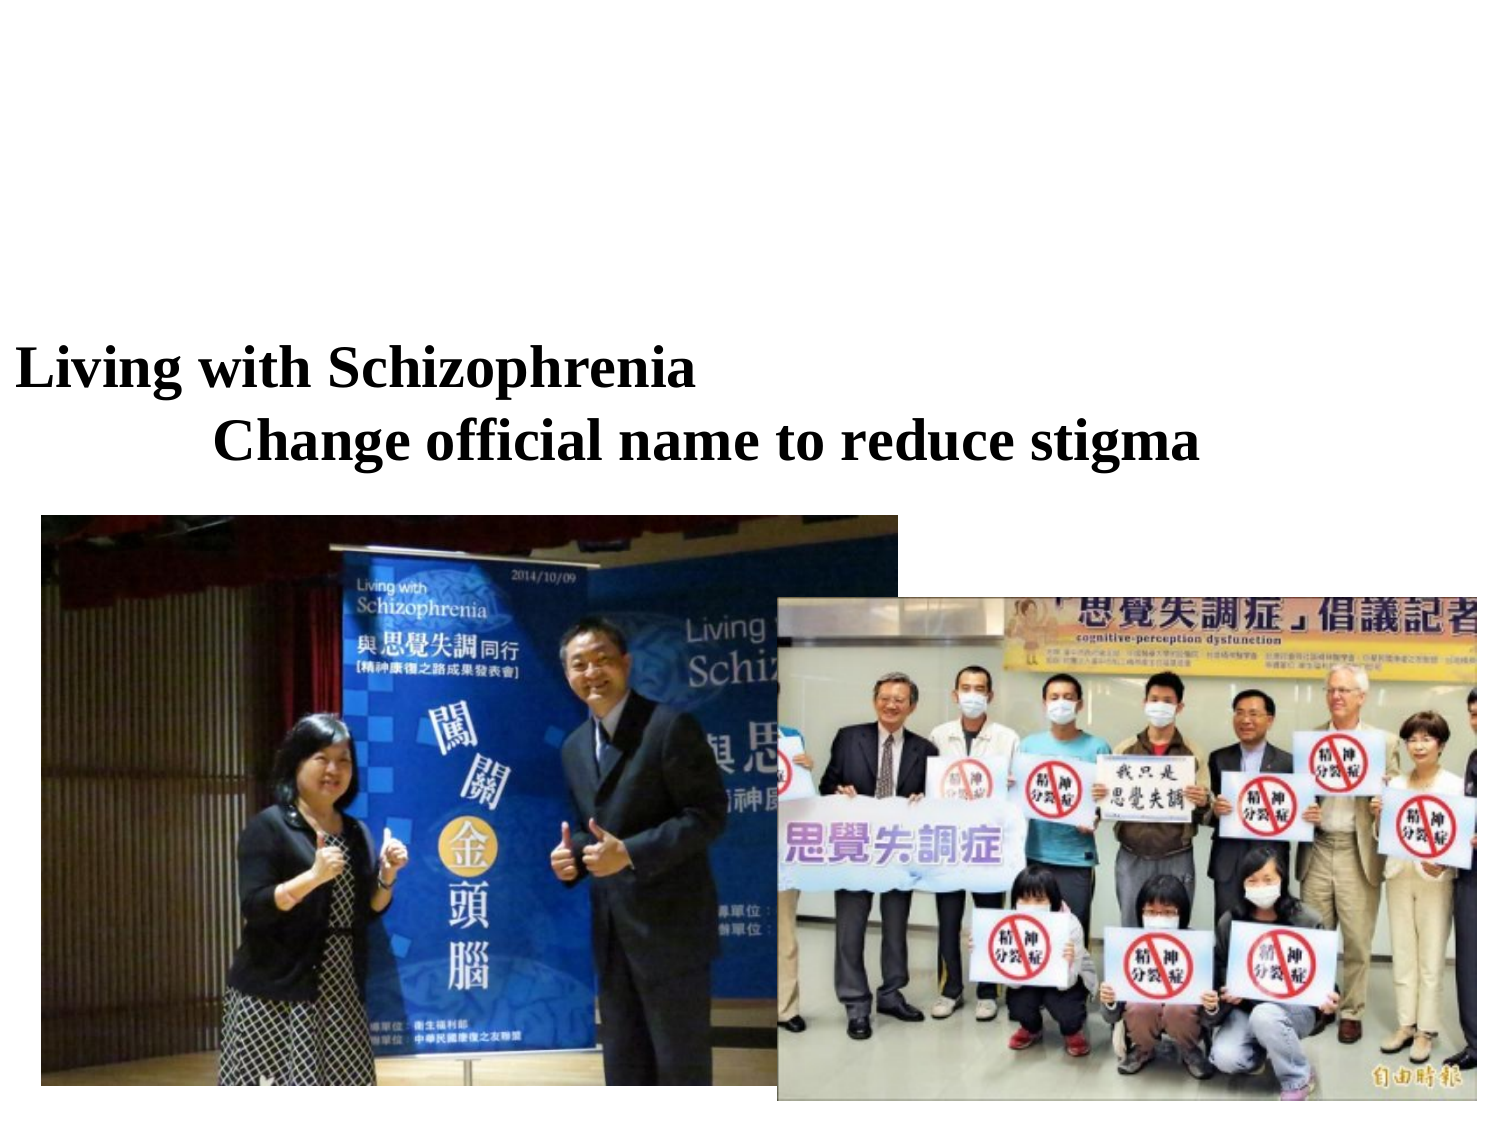

# Living with Schizophrenia Change official name to reduce stigma